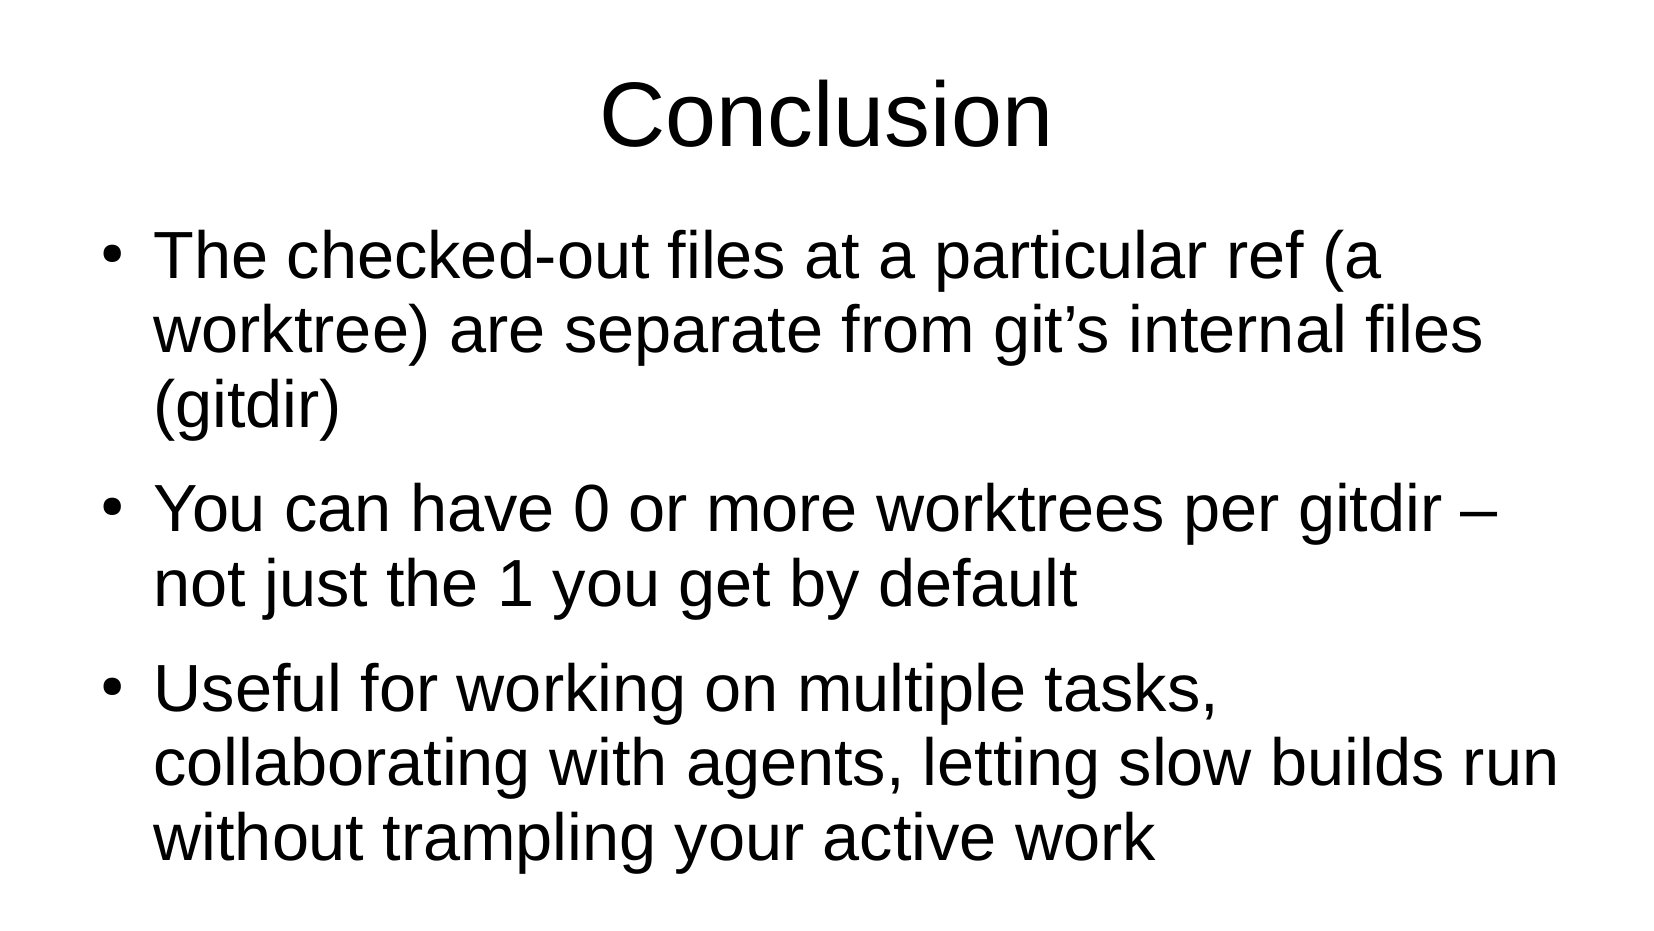

# Conclusion
The checked-out files at a particular ref (a worktree) are separate from git’s internal files (gitdir)
You can have 0 or more worktrees per gitdir – not just the 1 you get by default
Useful for working on multiple tasks, collaborating with agents, letting slow builds run without trampling your active work